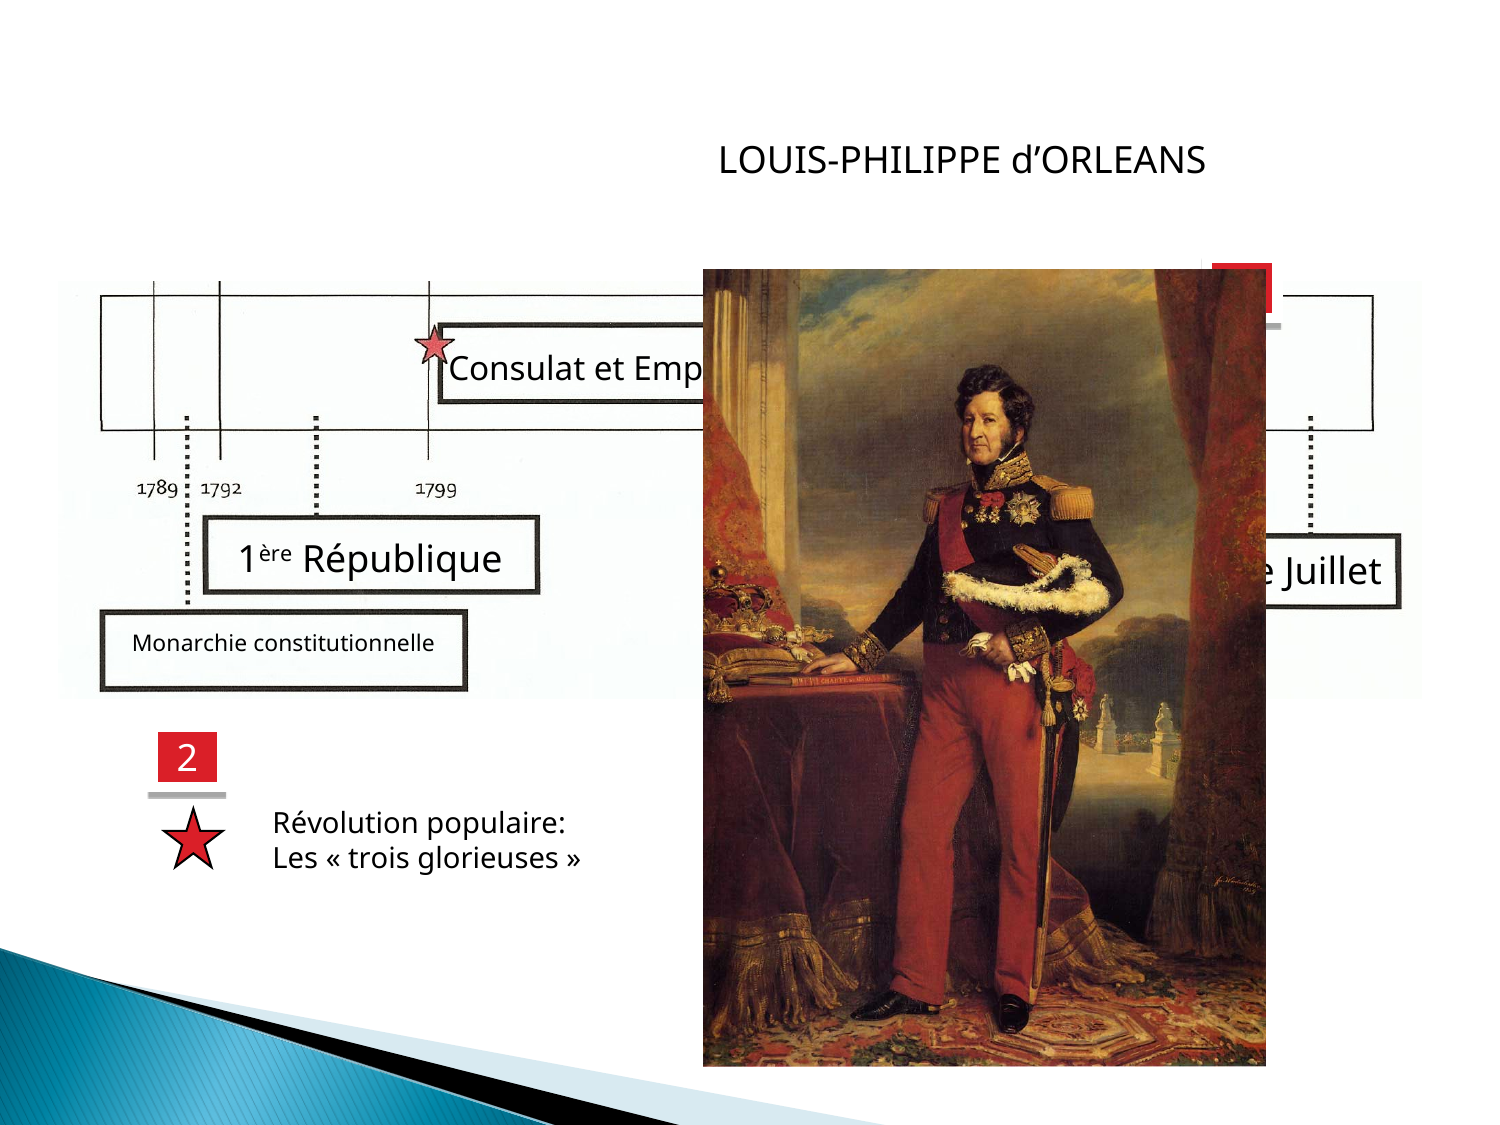

LOUIS-PHILIPPE d’ORLEANS
2
Consulat et Empire
Restauration
1ère République
 Monarchie de Juillet
Monarchie constitutionnelle
2
Révolution populaire:
Les « trois glorieuses »